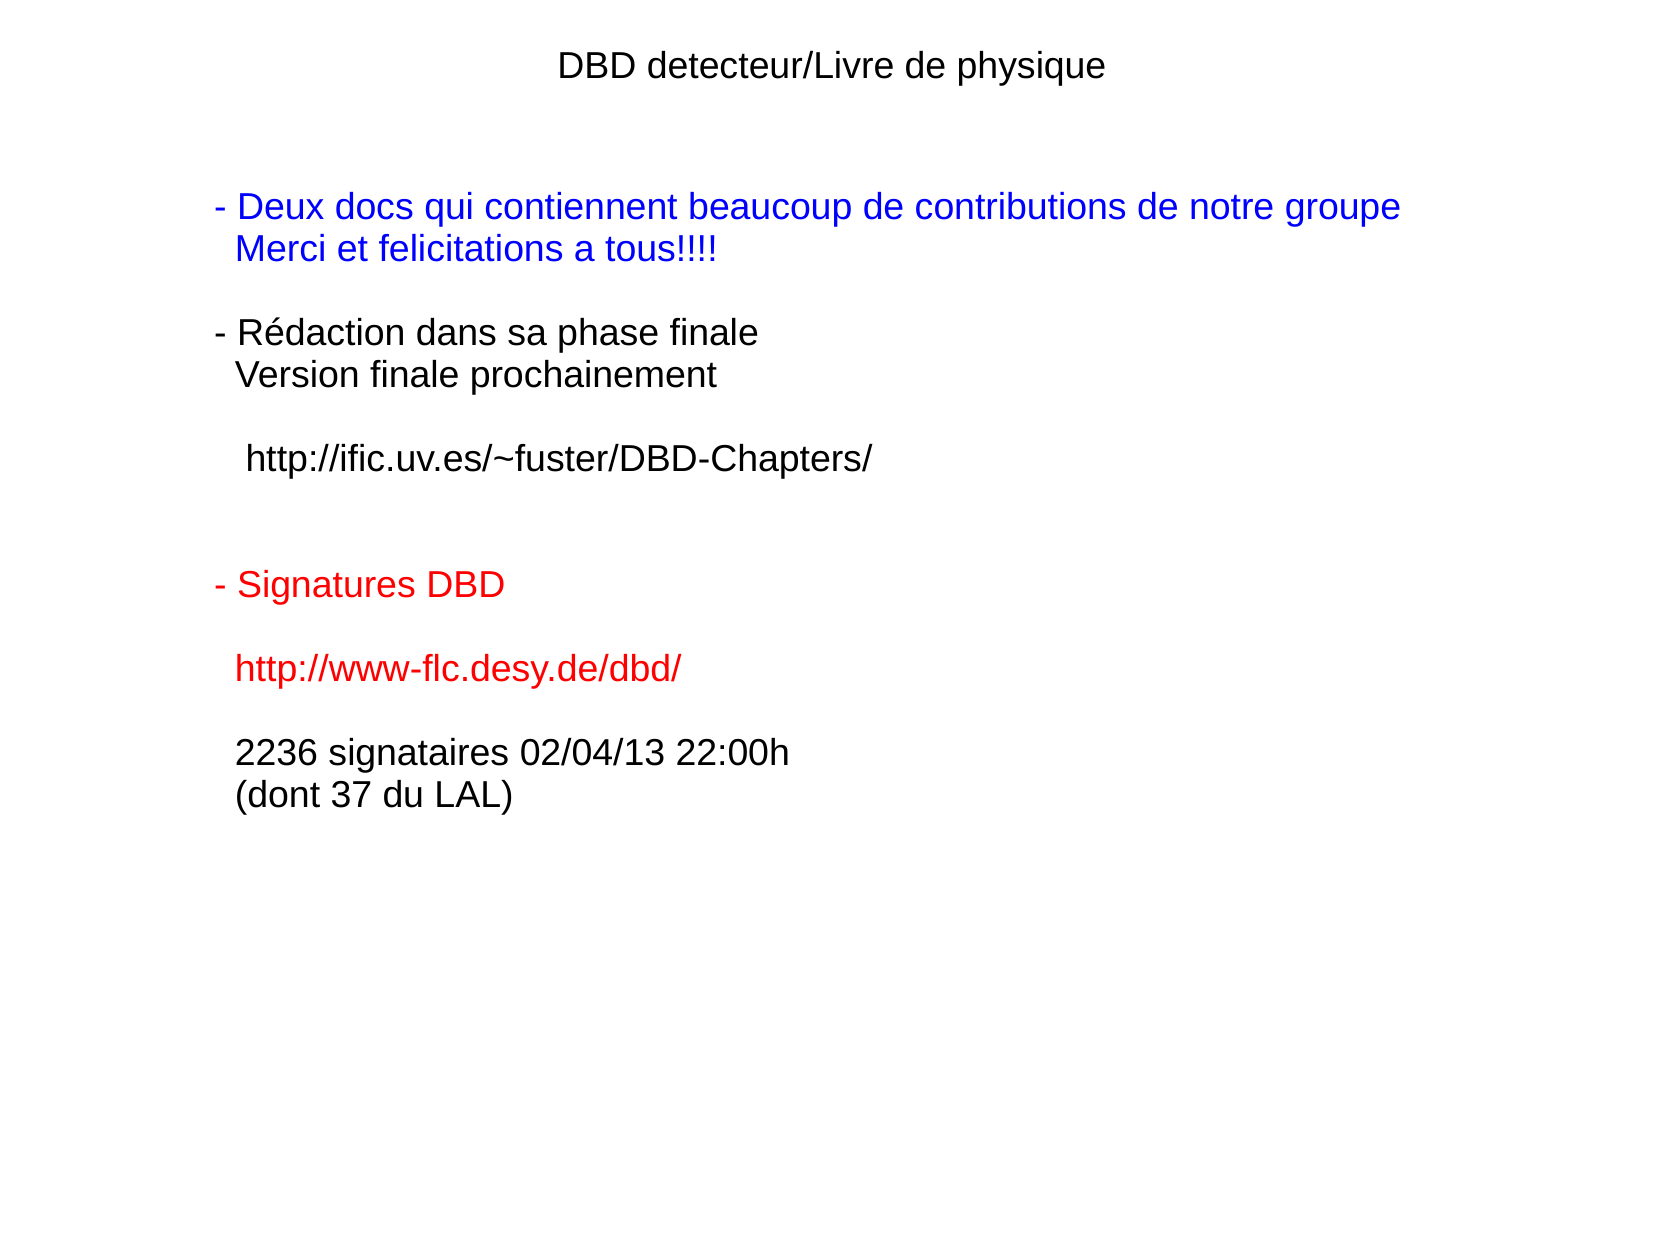

DBD detecteur/Livre de physique
- Deux docs qui contiennent beaucoup de contributions de notre groupe
 Merci et felicitations a tous!!!!
- Rédaction dans sa phase finale
 Version finale prochainement
 http://ific.uv.es/~fuster/DBD-Chapters/
- Signatures DBD
 http://www-flc.desy.de/dbd/
 2236 signataires 02/04/13 22:00h
 (dont 37 du LAL)